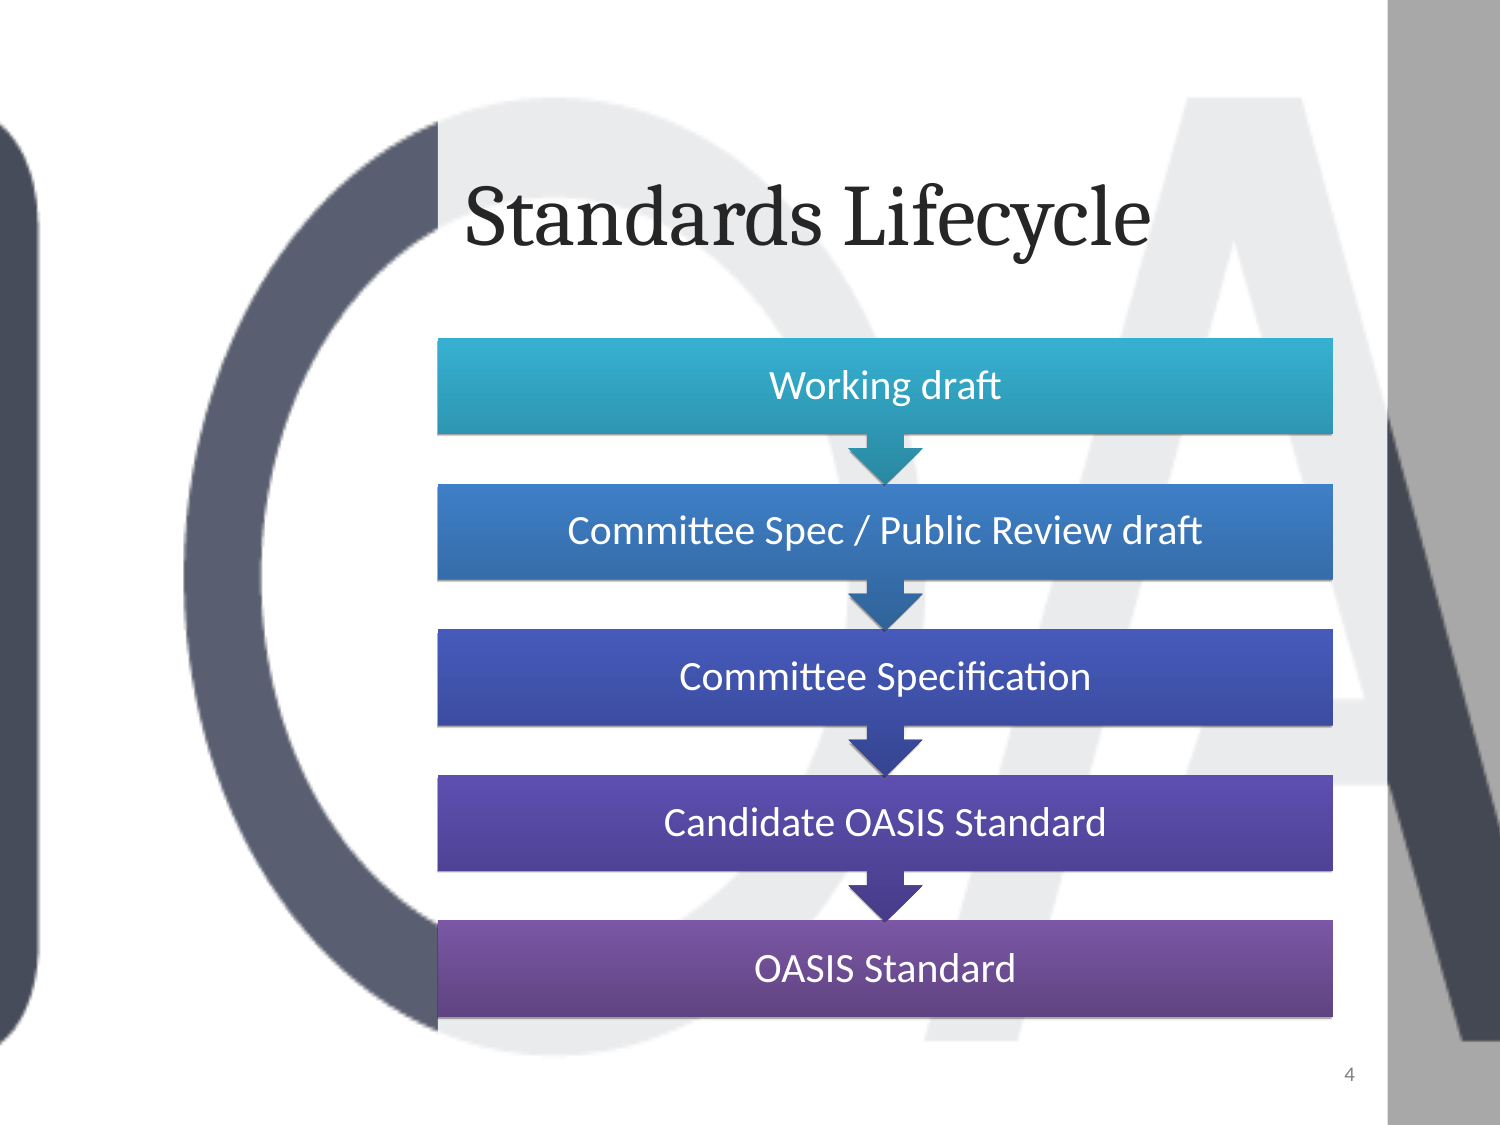

# Standards Lifecycle
Working draft
Committee Spec / Public Review draft
Committee Specification
Candidate OASIS Standard
OASIS Standard